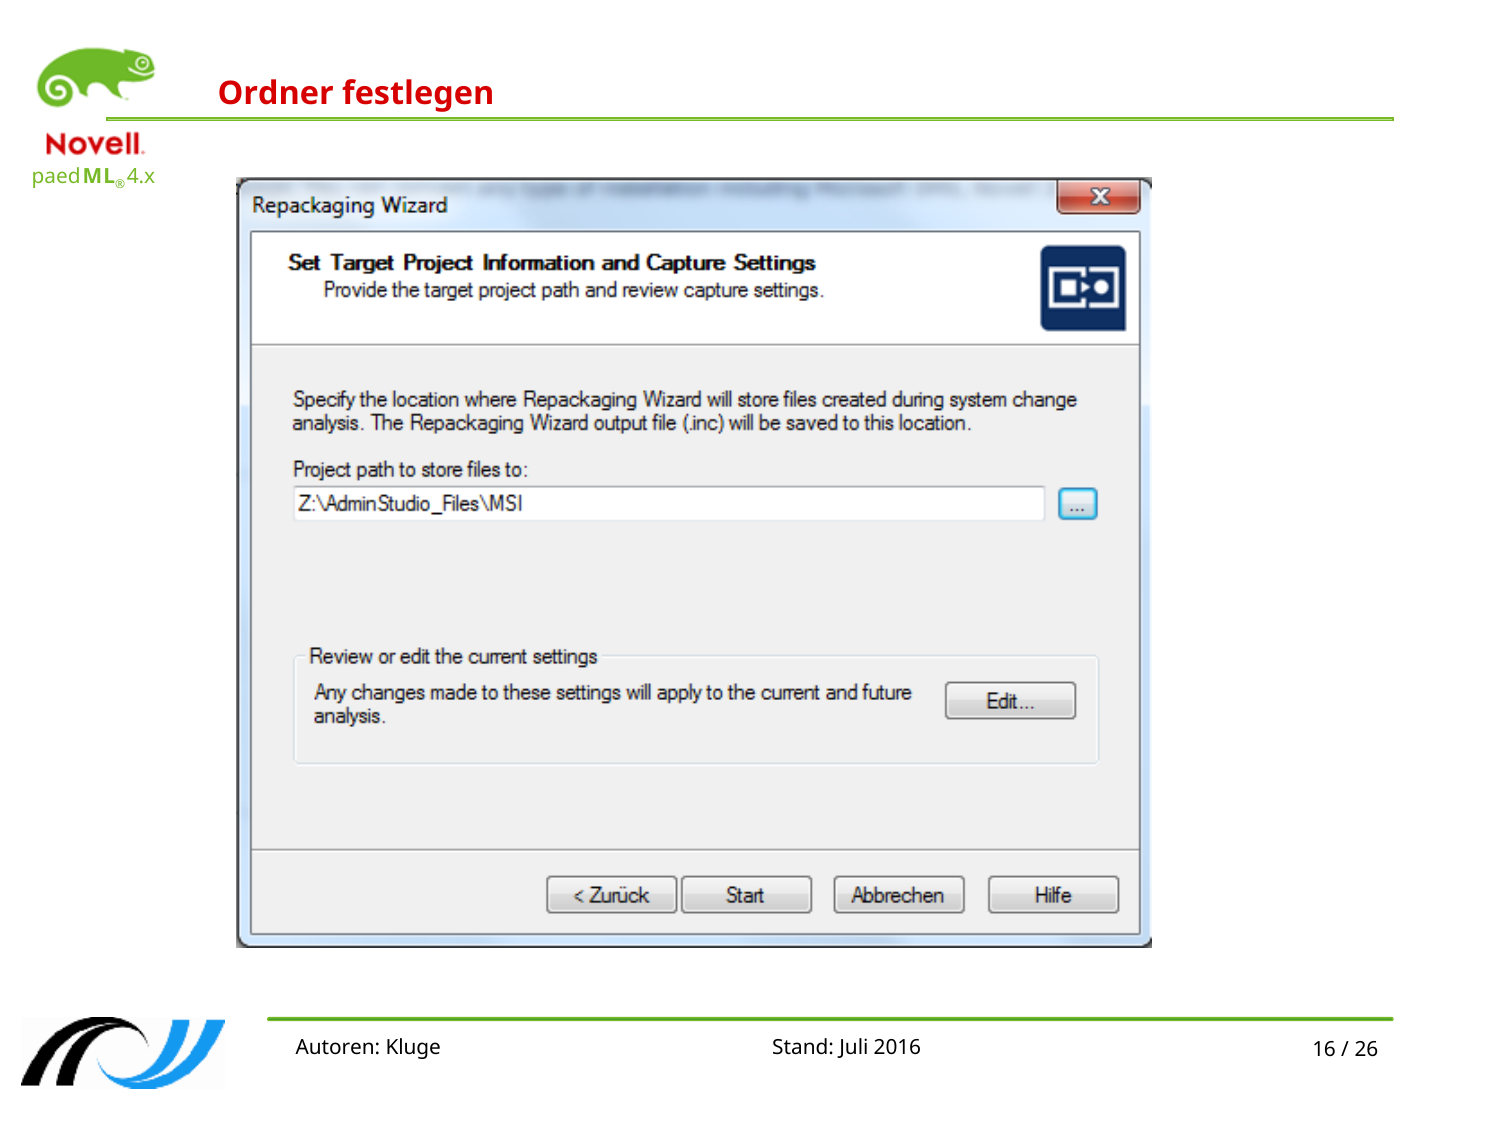

# Ordner festlegen
Autoren: Kluge
Juli 2016
16